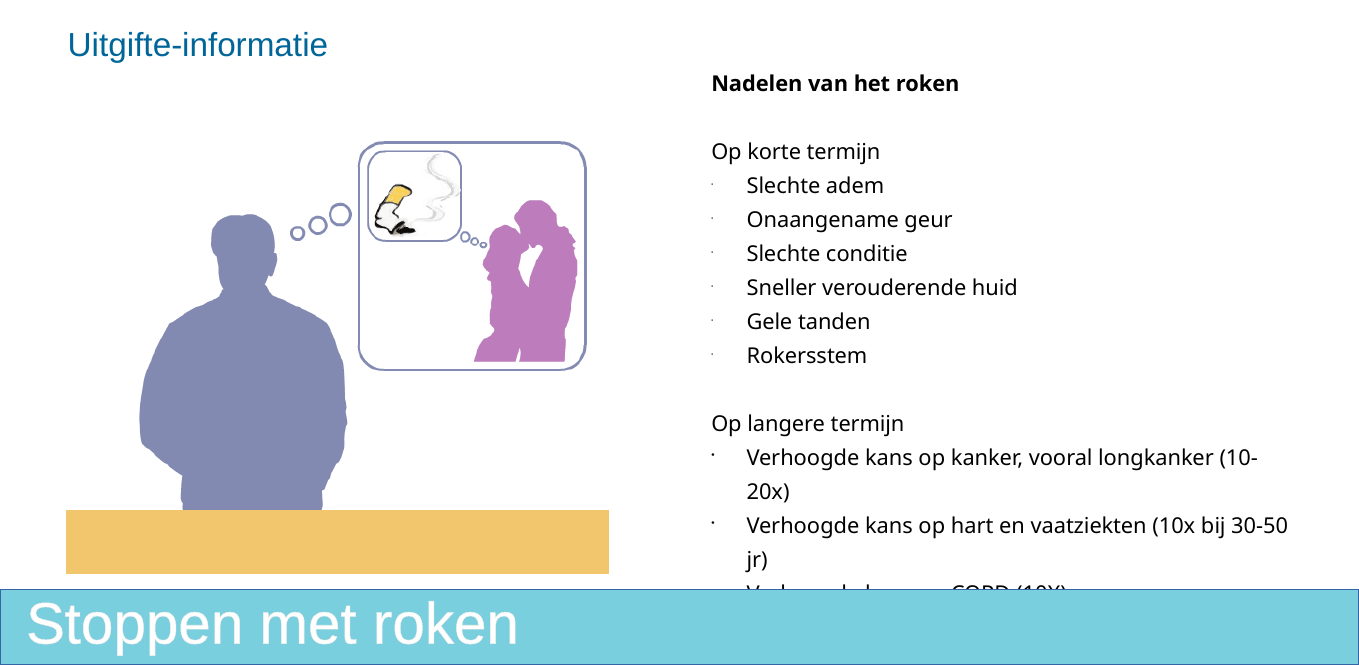

# Uitgifte-informatie
Nadelen van het roken
Op korte termijn
Slechte adem
Onaangename geur
Slechte conditie
Sneller verouderende huid
Gele tanden
Rokersstem
Op langere termijn
Verhoogde kans op kanker, vooral longkanker (10-20x)
Verhoogde kans op hart en vaatziekten (10x bij 30-50 jr)
Verhoogde kans op COPD (10X)
Stevige rokers leven gemiddeld 8 jaar korter en lopen een
risico van 50% om aan de gevolgen van het roken te sterven.
Stoppen met roken
september 2020